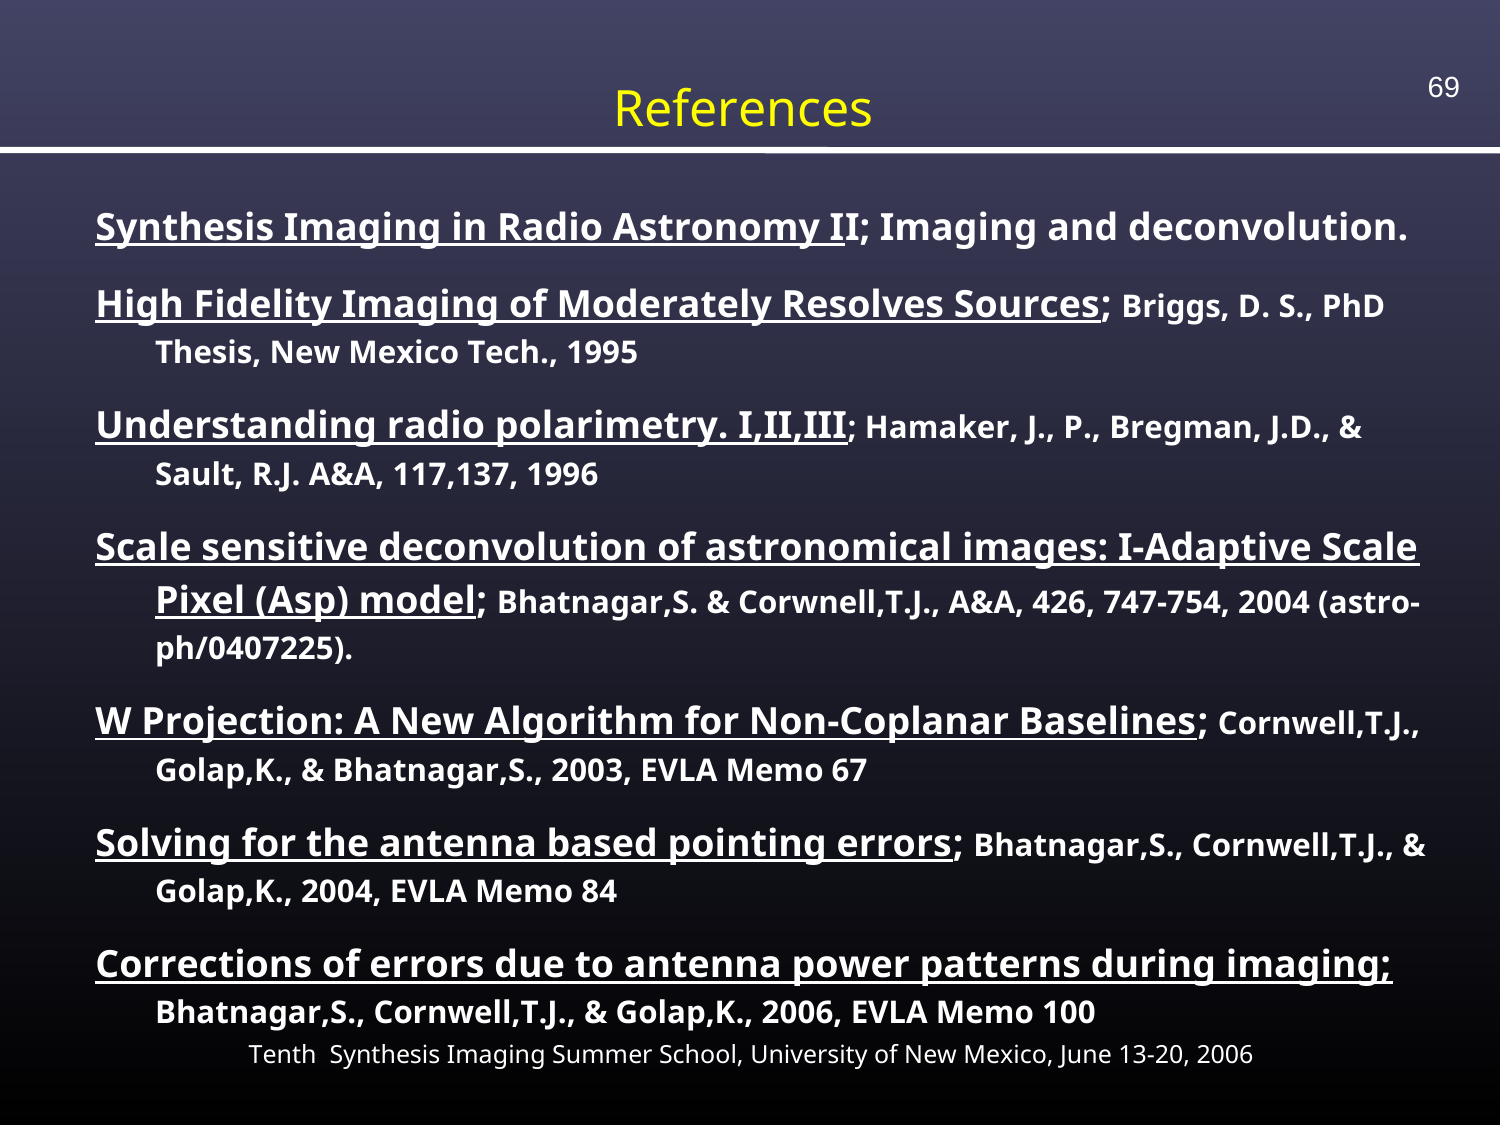

# References
Synthesis Imaging in Radio Astronomy II; Imaging and deconvolution.
High Fidelity Imaging of Moderately Resolves Sources; Briggs, D. S., PhD Thesis, New Mexico Tech., 1995
Understanding radio polarimetry. I,II,III; Hamaker, J., P., Bregman, J.D., & Sault, R.J. A&A, 117,137, 1996
Scale sensitive deconvolution of astronomical images: I-Adaptive Scale Pixel (Asp) model; Bhatnagar,S. & Corwnell,T.J., A&A, 426, 747-754, 2004 (astro-ph/0407225).
W Projection: A New Algorithm for Non-Coplanar Baselines; Cornwell,T.J., Golap,K., & Bhatnagar,S., 2003, EVLA Memo 67
Solving for the antenna based pointing errors; Bhatnagar,S., Cornwell,T.J., & Golap,K., 2004, EVLA Memo 84
Corrections of errors due to antenna power patterns during imaging; Bhatnagar,S., Cornwell,T.J., & Golap,K., 2006, EVLA Memo 100